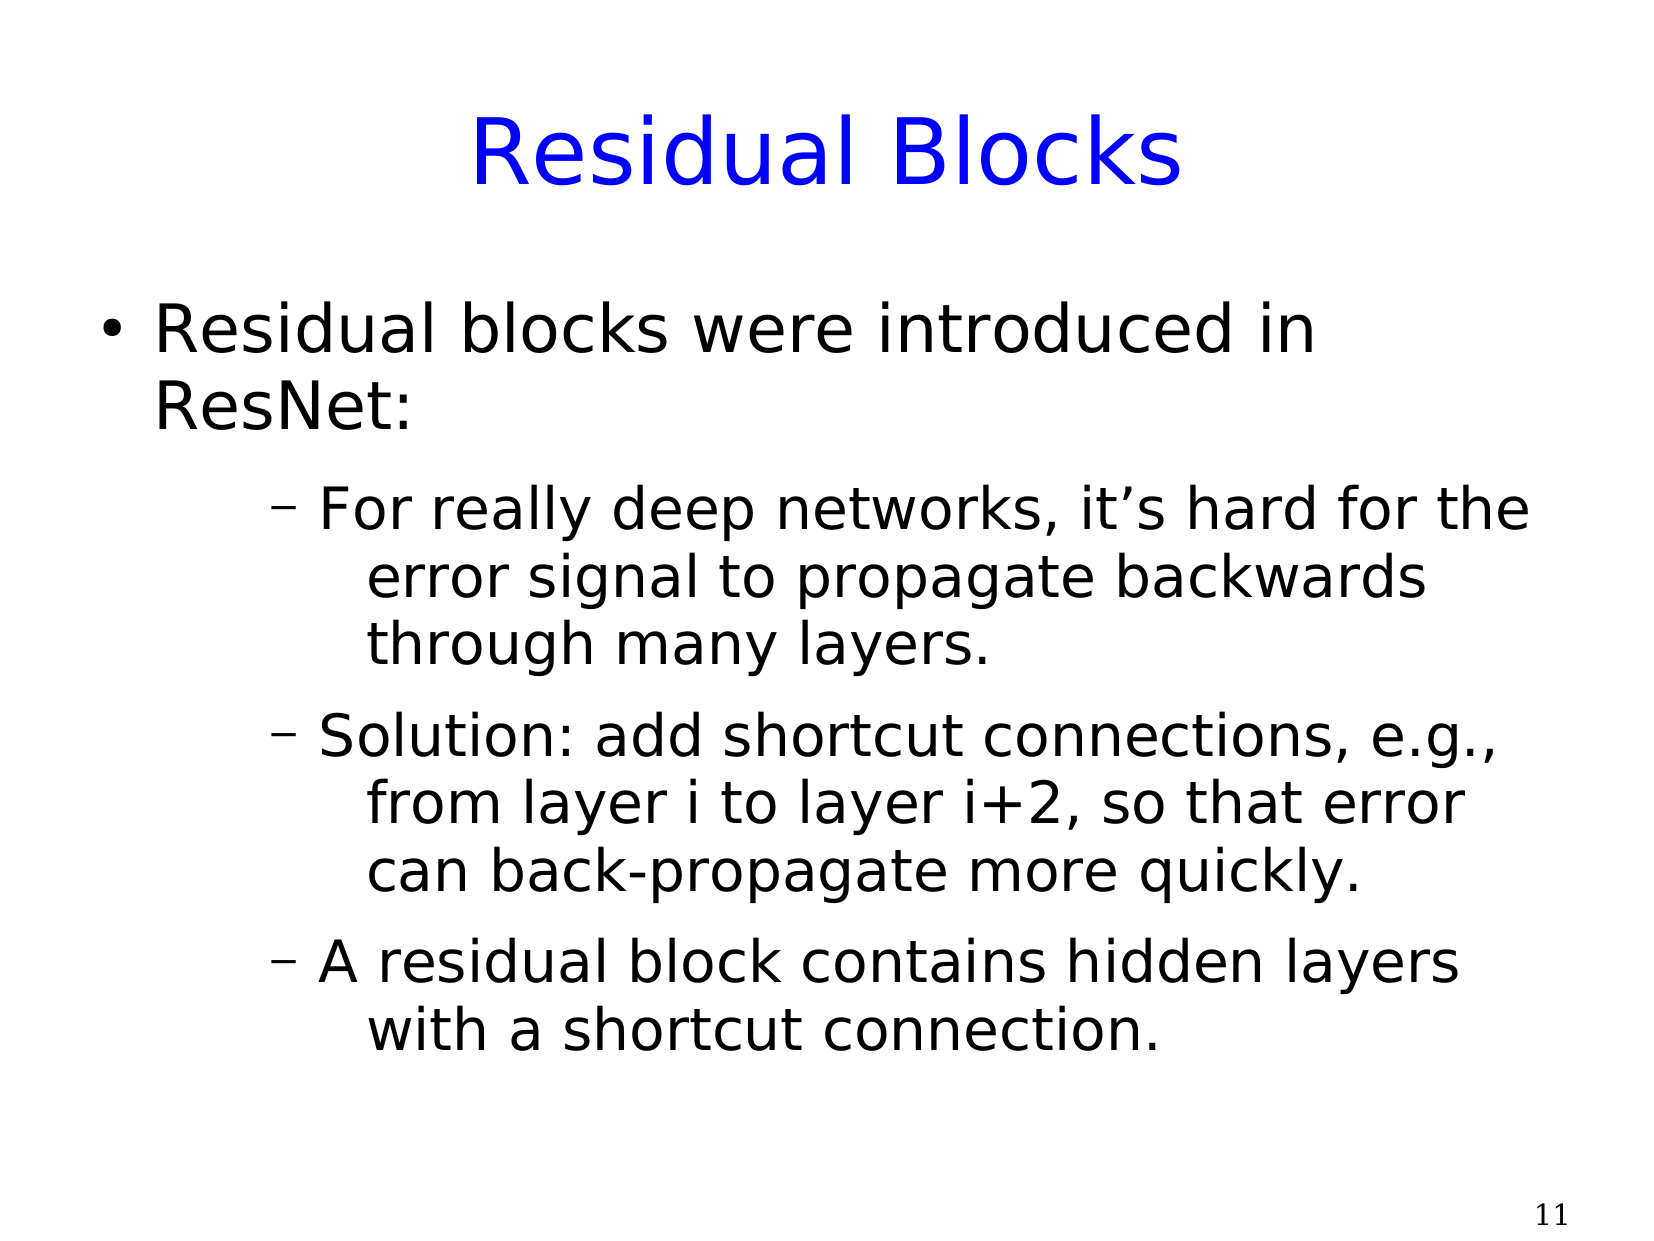

# Residual Blocks
Residual blocks were introduced in ResNet:
For really deep networks, it’s hard for the error signal to propagate backwards through many layers.
Solution: add shortcut connections, e.g., from layer i to layer i+2, so that error can back-propagate more quickly.
A residual block contains hidden layers with a shortcut connection.
11